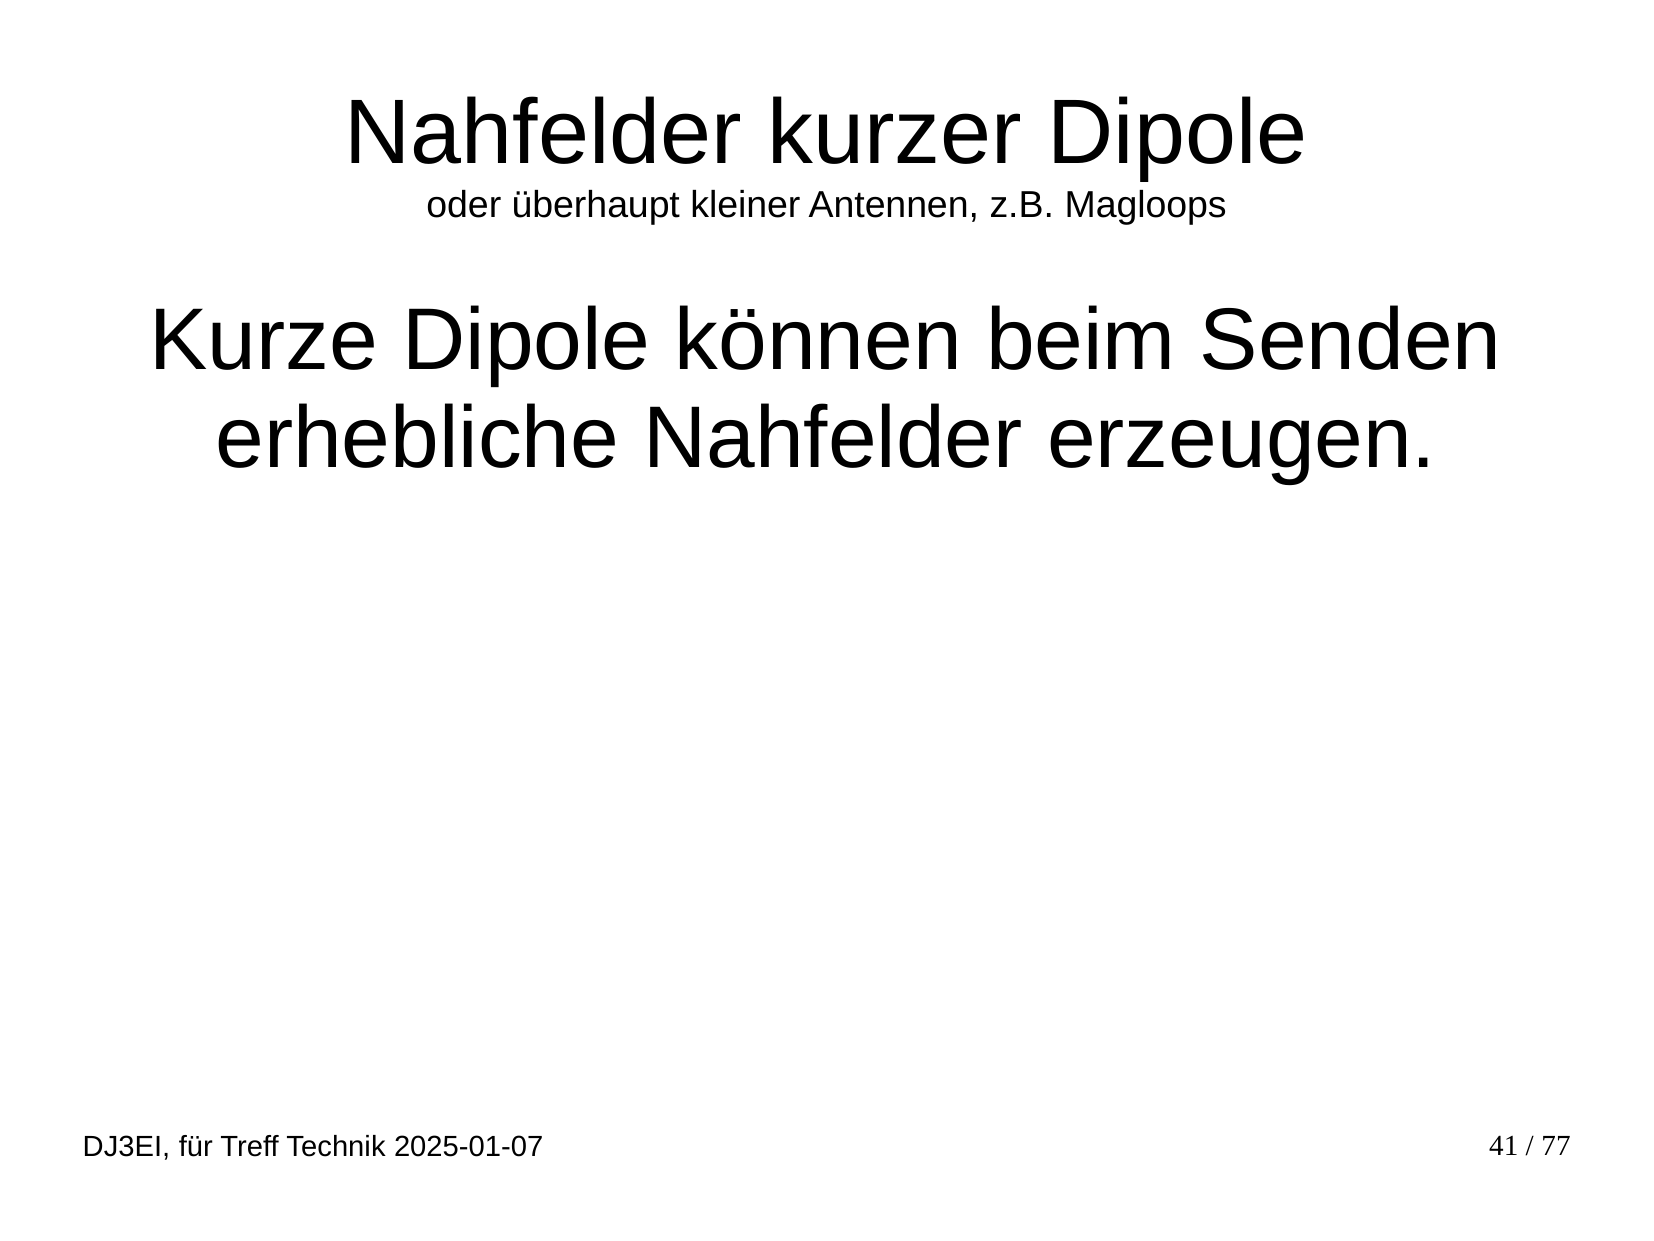

# Nahfelder kurzer Dipole oder überhaupt kleiner Antennen, z.B. Magloops
Kurze Dipole können beim Senden
erhebliche Nahfelder erzeugen.
41